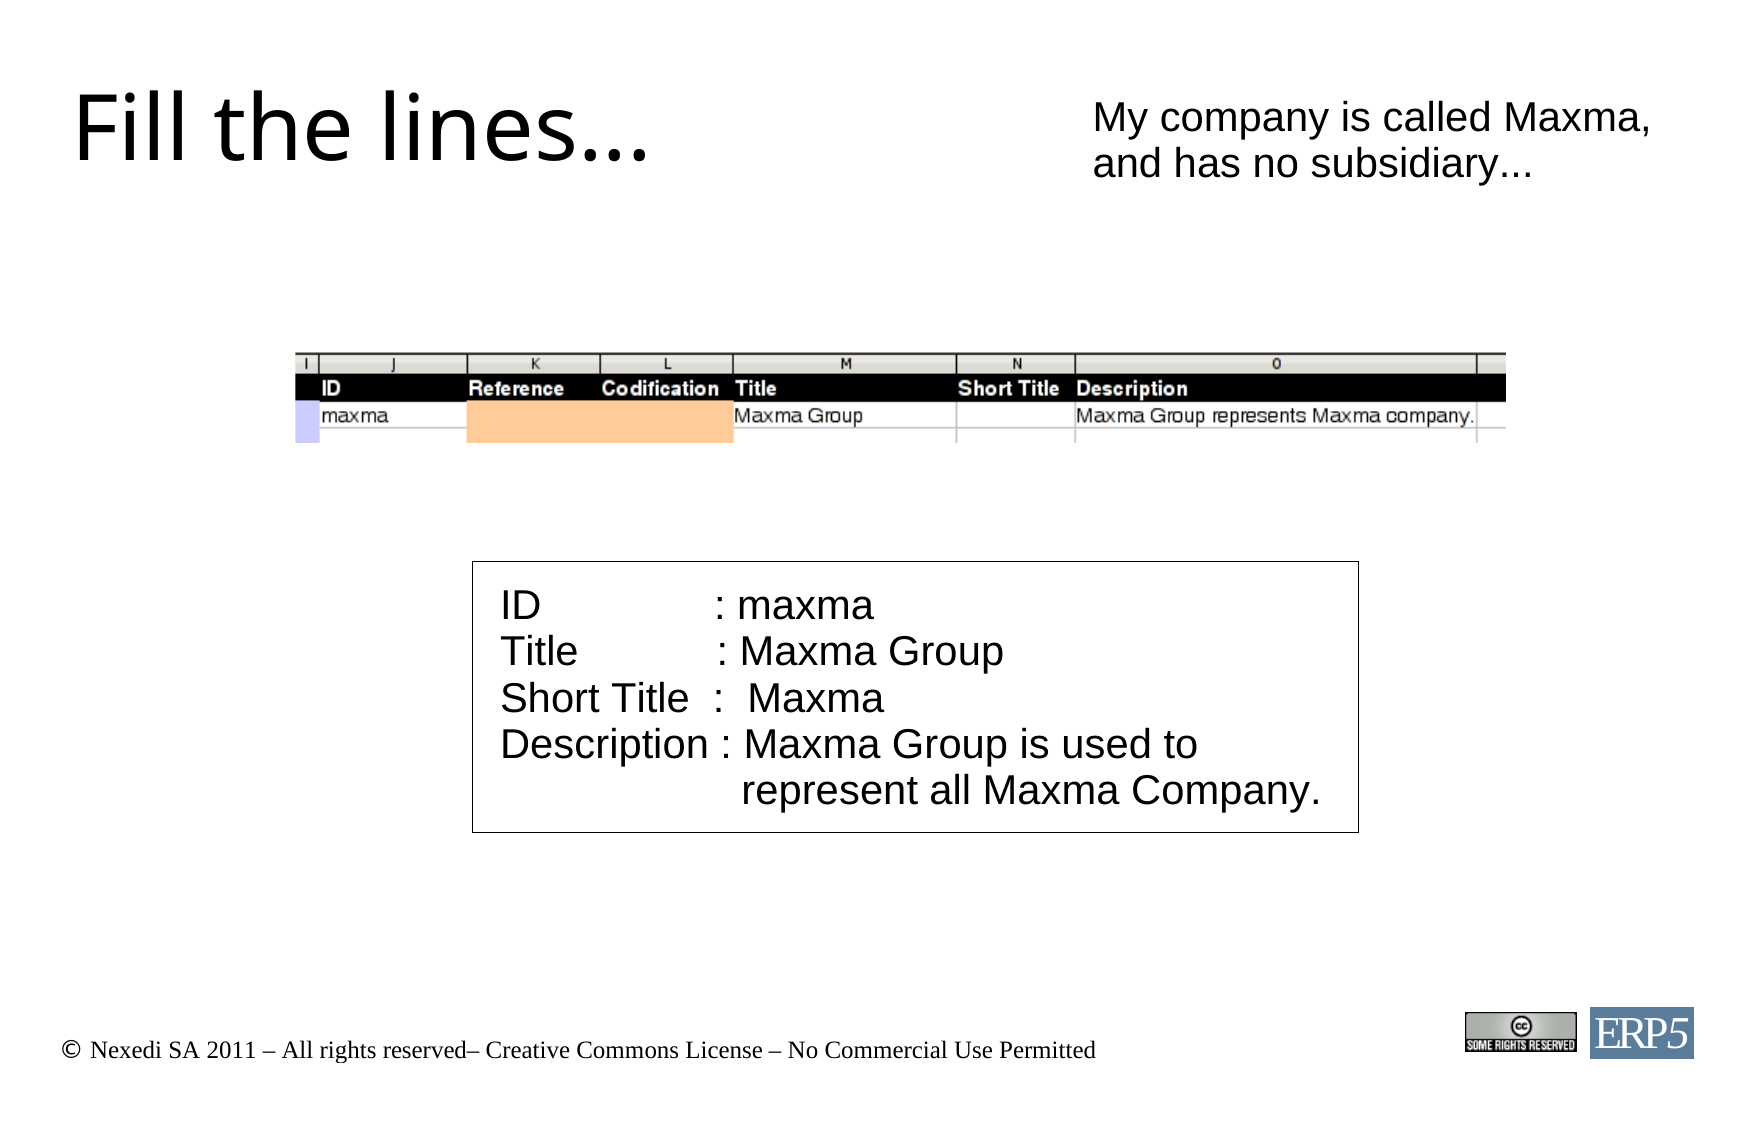

# Fill the lines...
My company is called Maxma,
and has no subsidiary...
ID : maxma
Title : Maxma Group
Short Title : Maxma
Description : Maxma Group is used to
 represent all Maxma Company.